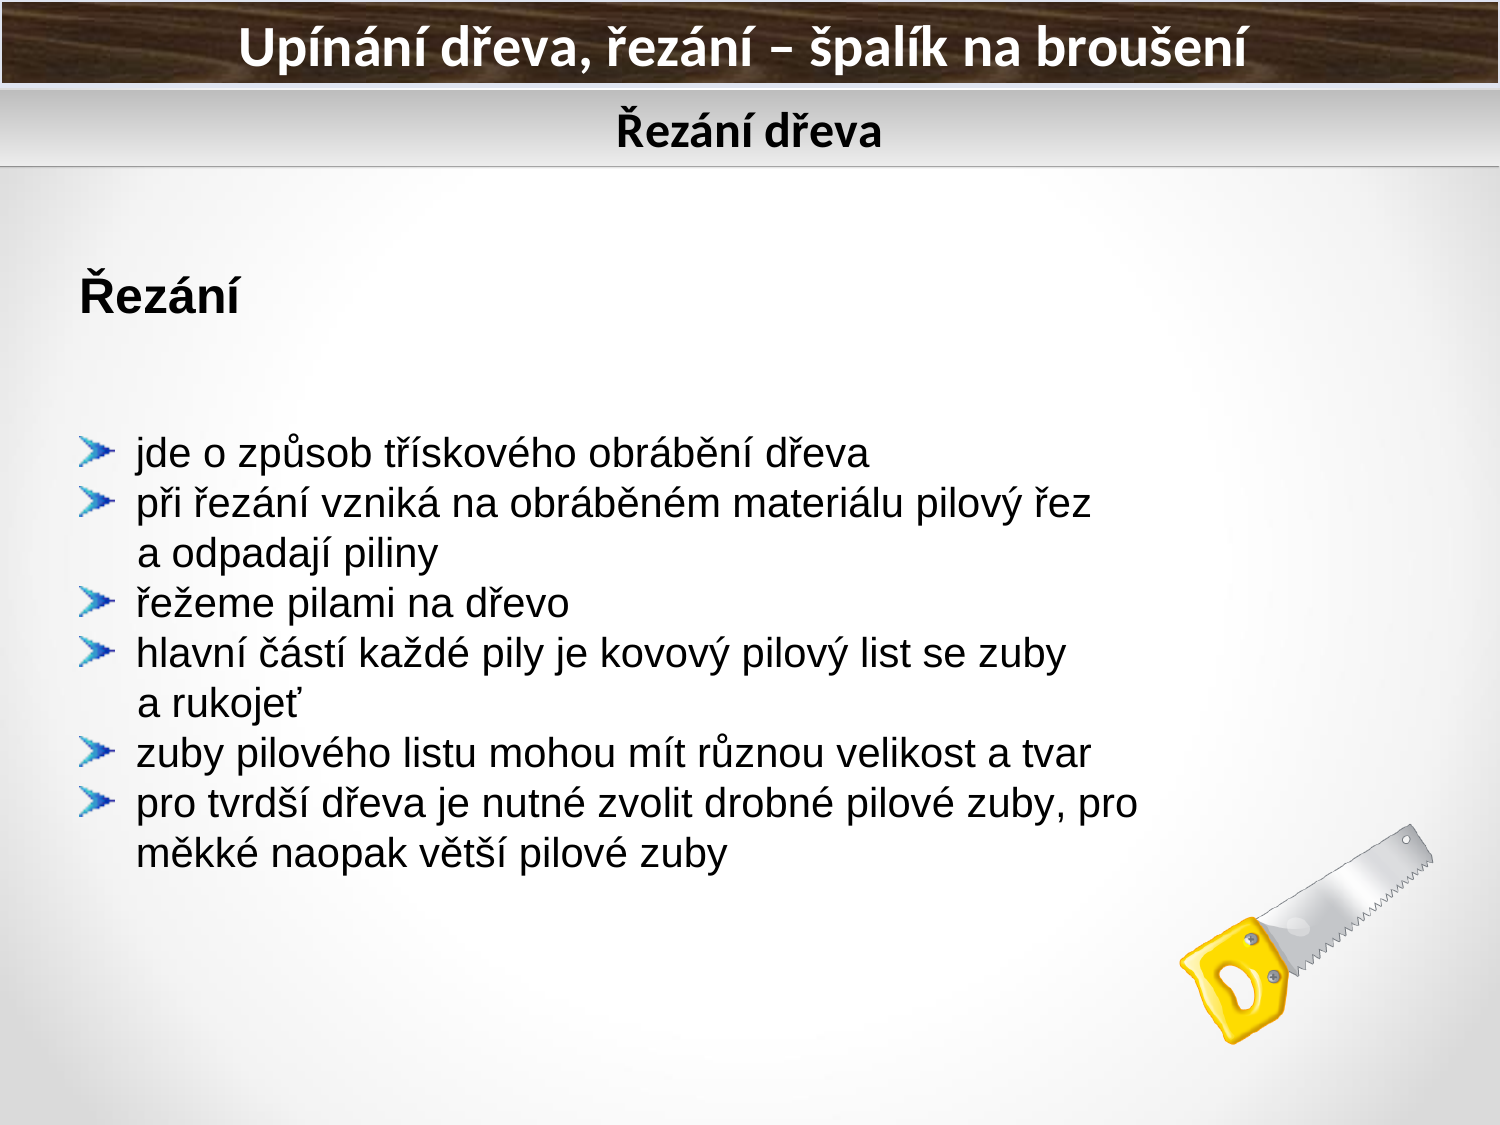

Upínání dřeva, řezání – špalík na broušení
Řezání dřeva
Řezání
jde o způsob třískového obrábění dřeva
při řezání vzniká na obráběném materiálu pilový řez
 a odpadají piliny
řežeme pilami na dřevo
hlavní částí každé pily je kovový pilový list se zuby
 a rukojeť
zuby pilového listu mohou mít různou velikost a tvar
pro tvrdší dřeva je nutné zvolit drobné pilové zuby, pro měkké naopak větší pilové zuby